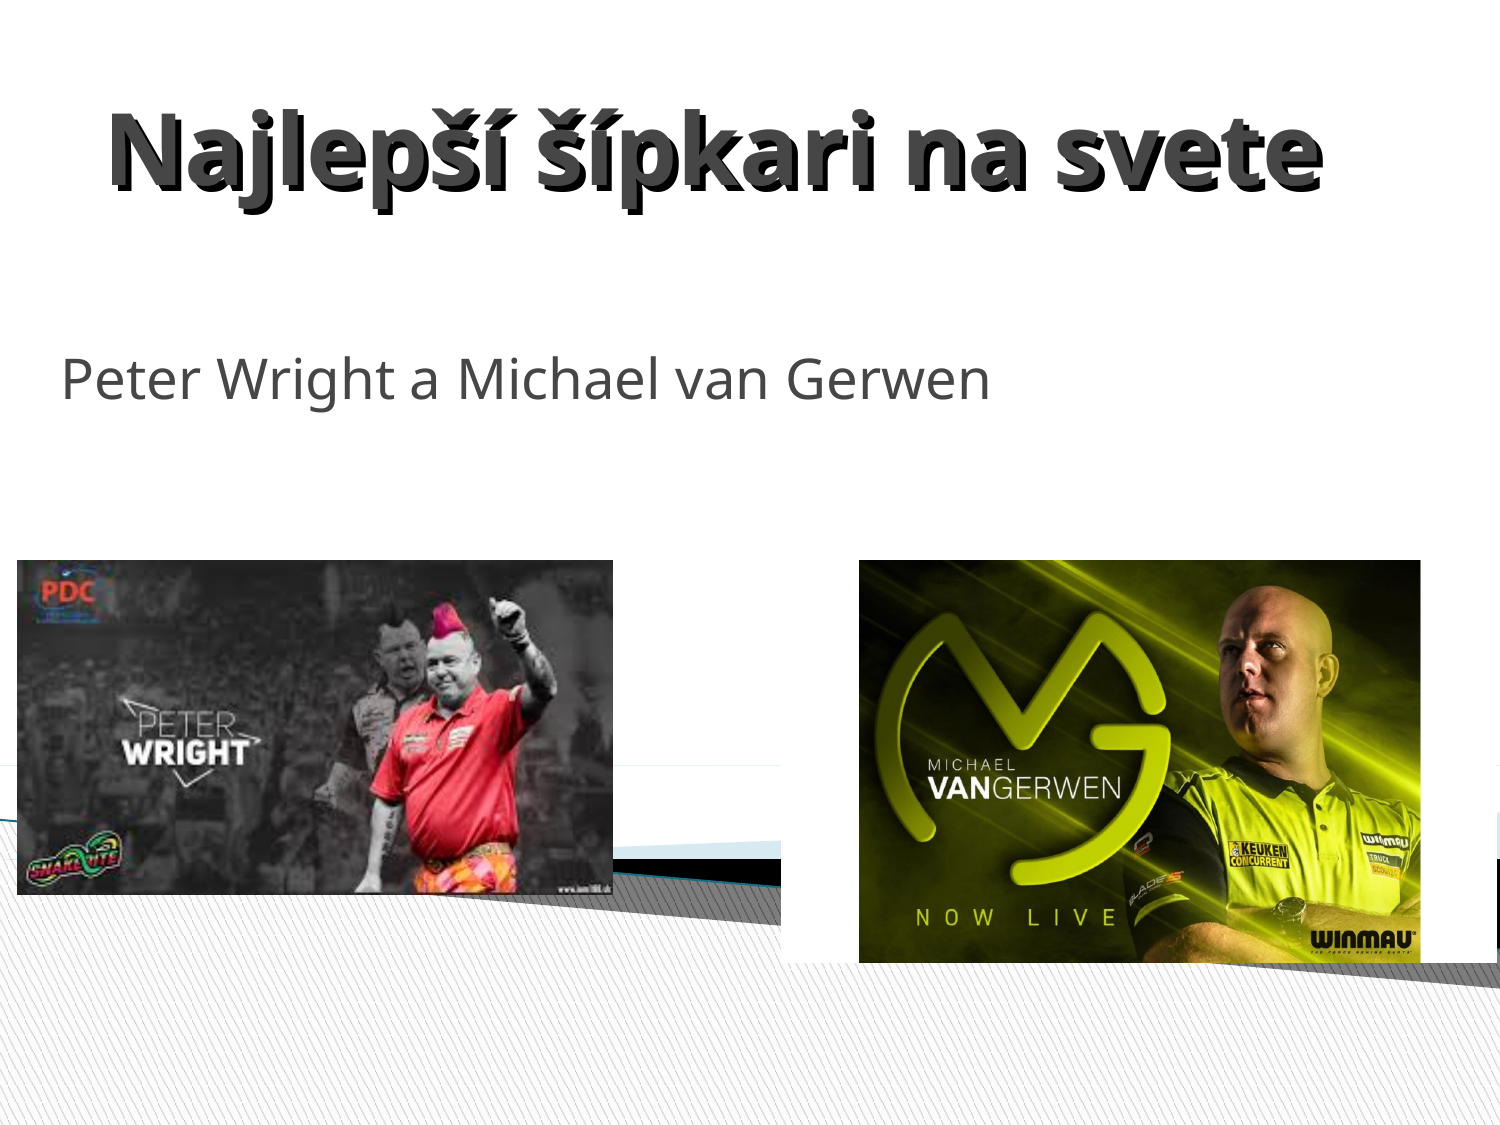

# Najlepší šípkari na svete
Peter Wright a Michael van Gerwen